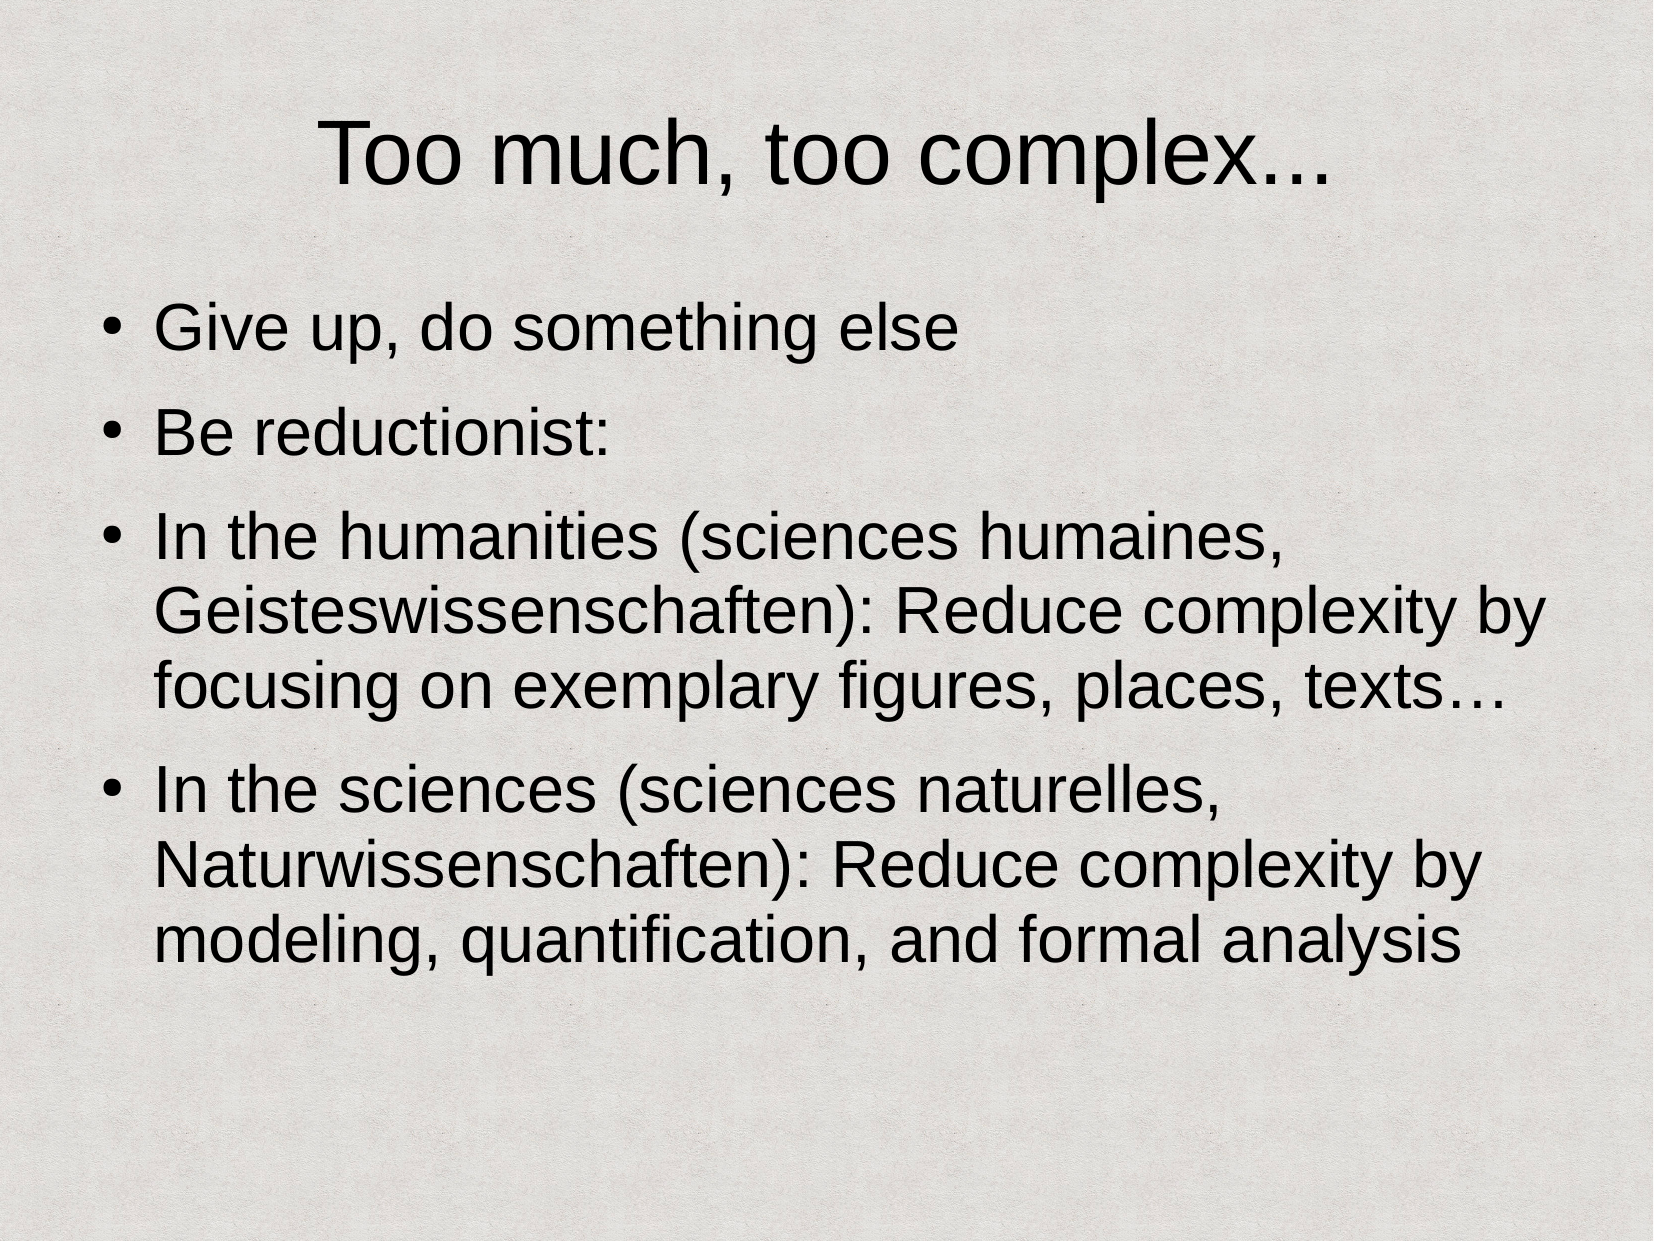

# Too much, too complex...
Give up, do something else
Be reductionist:
In the humanities (sciences humaines, Geisteswissenschaften): Reduce complexity by focusing on exemplary figures, places, texts…
In the sciences (sciences naturelles, Naturwissenschaften): Reduce complexity by modeling, quantification, and formal analysis